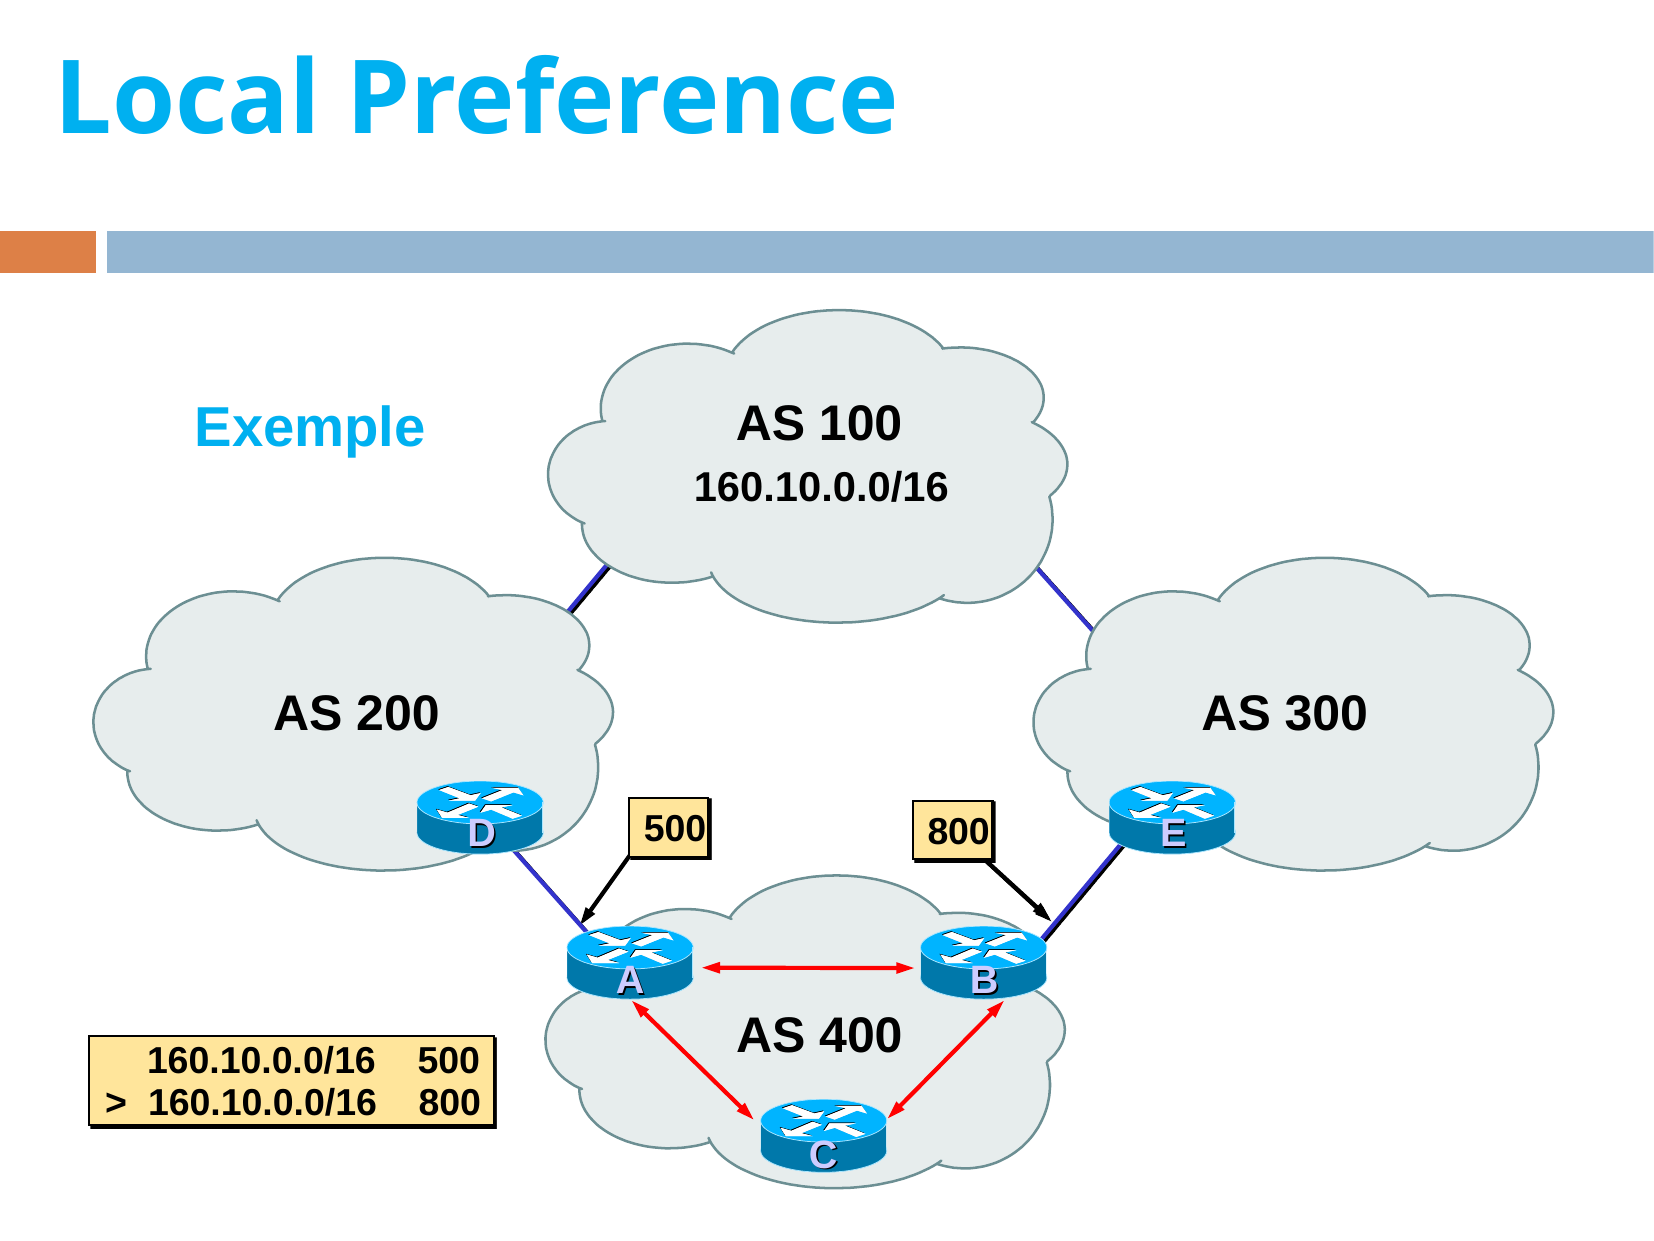

# Local Preference
AS 100
160.10.0.0/16
AS 200
AS 300
500
800
D
E
A
B
AS 400
 160.10.0.0/16 500
> 160.10.0.0/16 800
C
Exemple